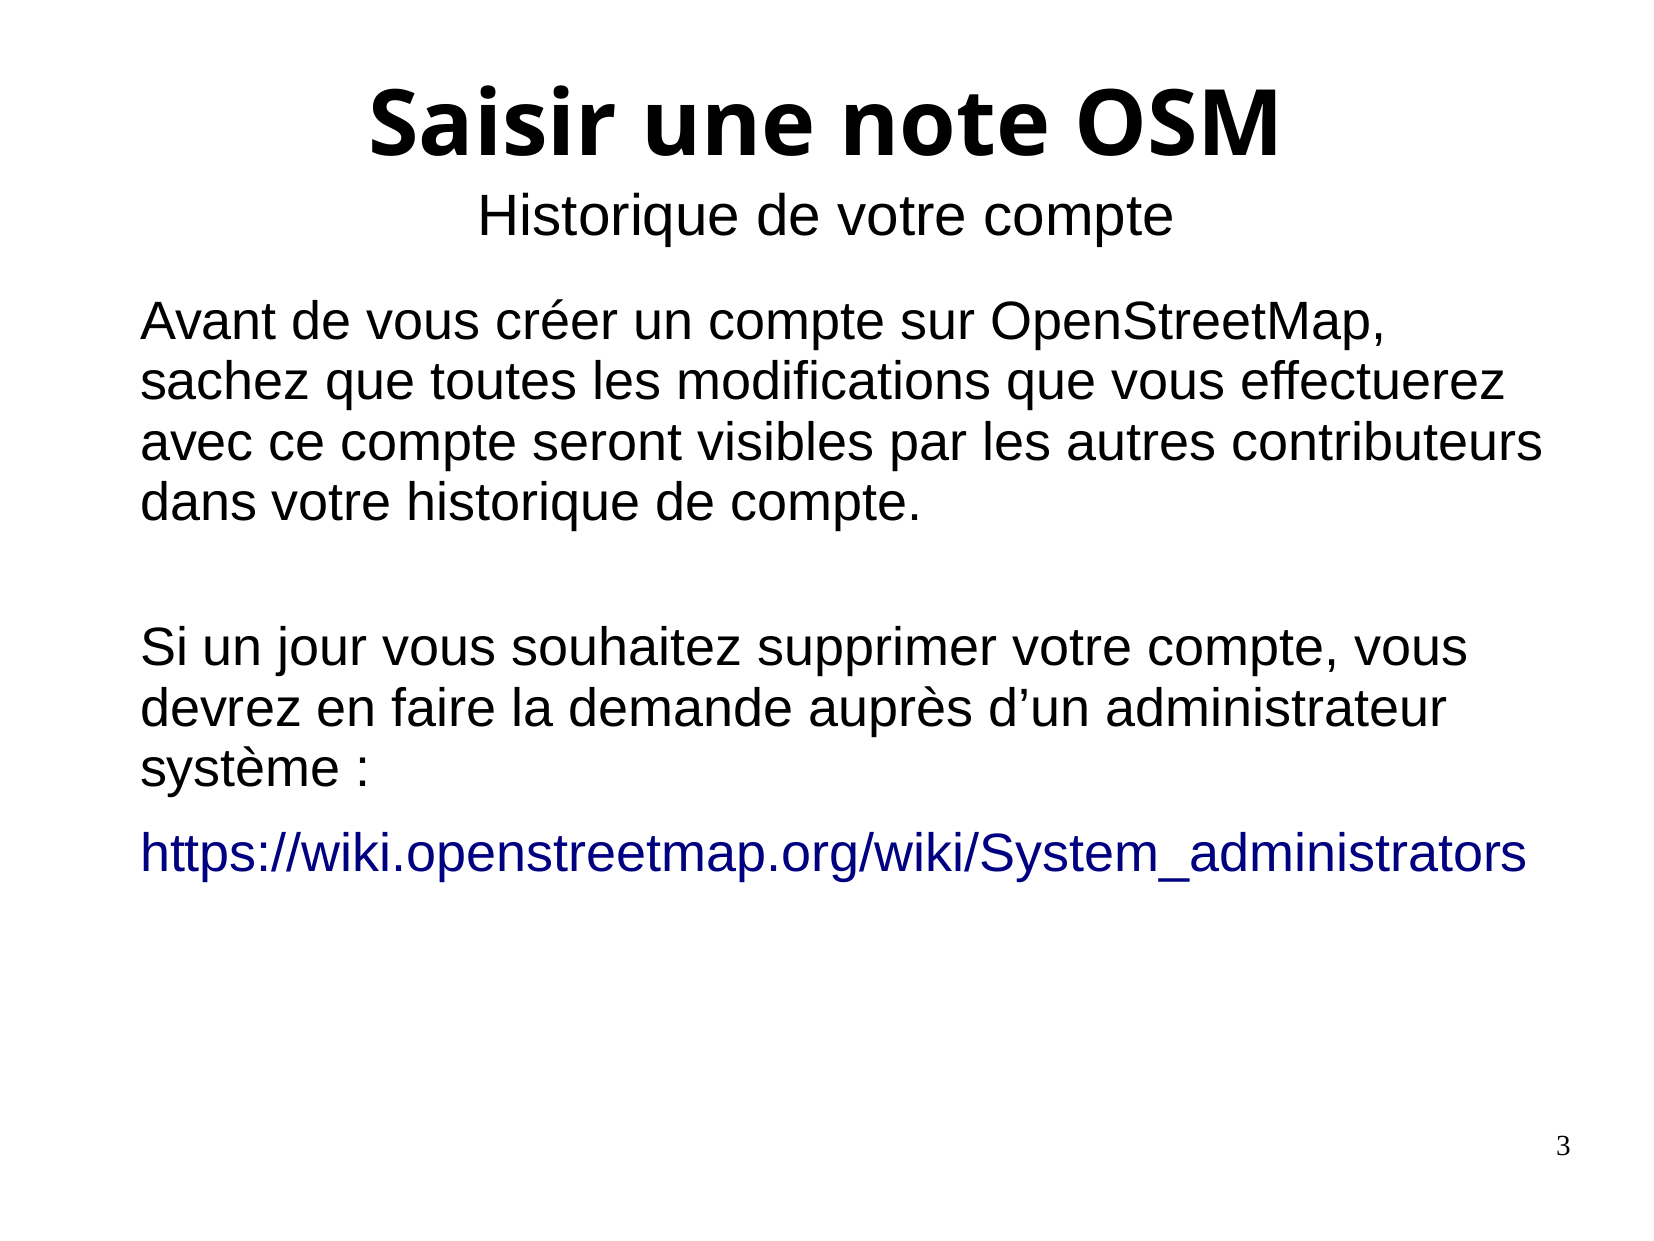

# Saisir une note OSM Historique de votre compte
Avant de vous créer un compte sur OpenStreetMap, sachez que toutes les modifications que vous effectuerez avec ce compte seront visibles par les autres contributeurs dans votre historique de compte.
Si un jour vous souhaitez supprimer votre compte, vous devrez en faire la demande auprès d’un administrateur système :
https://wiki.openstreetmap.org/wiki/System_administrators
3